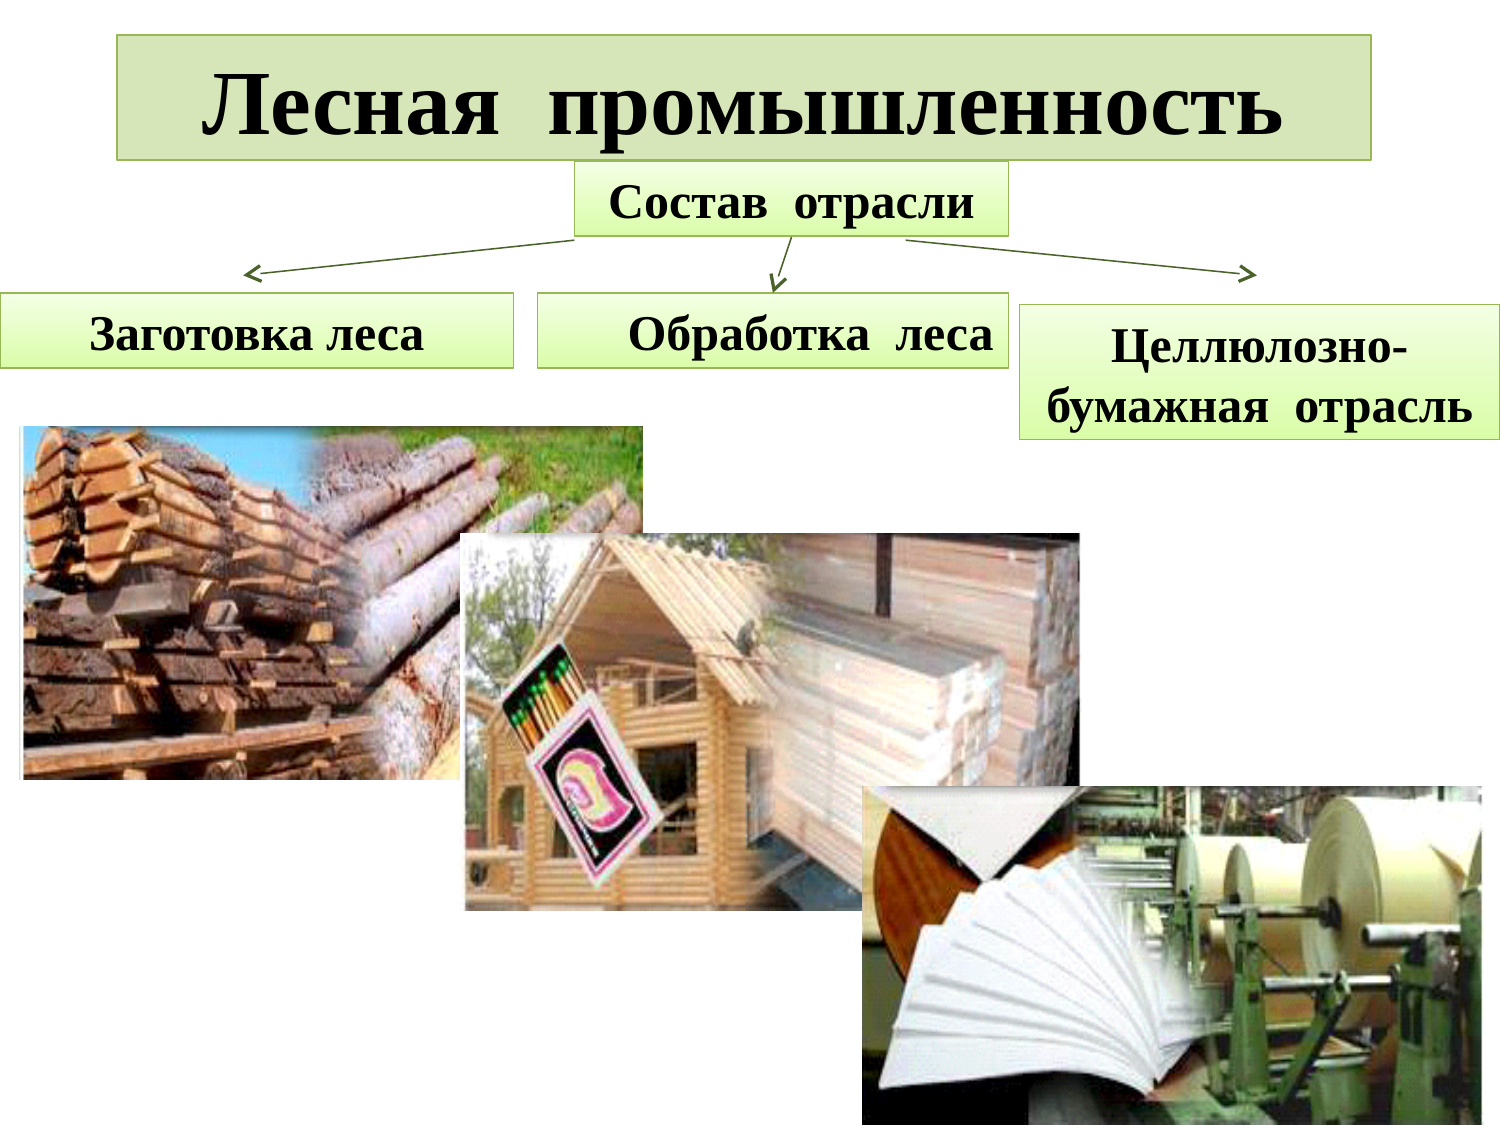

Лесная промышленность
Состав отрасли
Заготовка леса
Обработка леса
Целлюлозно-бумажная отрасль